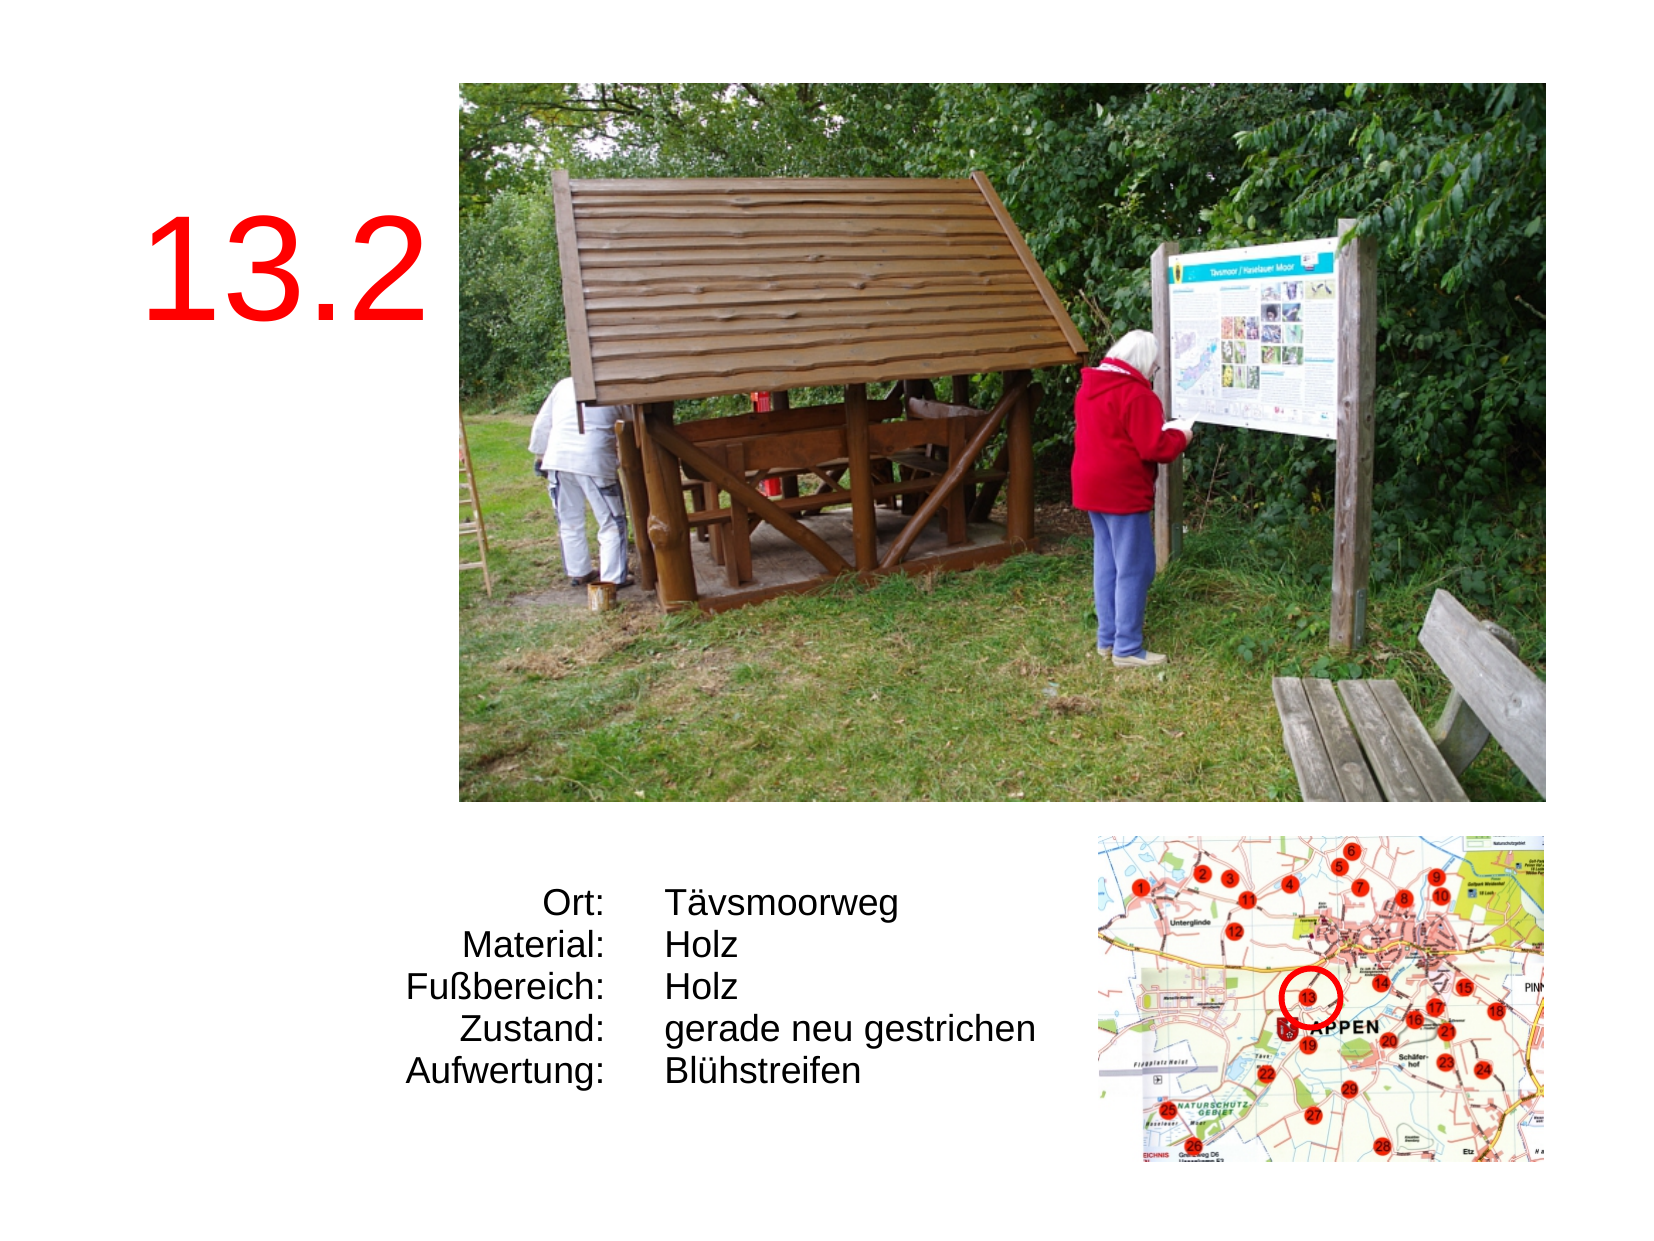

13.2
IMGP7873rNr13n.jpg
IMGP7872rNr13.jpg
	Ort:		Tävsmoorweg
	Material:		Holz
	Fußbereich:		Holz
	Zustand:		gerade neu gestrichen
	Aufwertung:		Blühstreifen